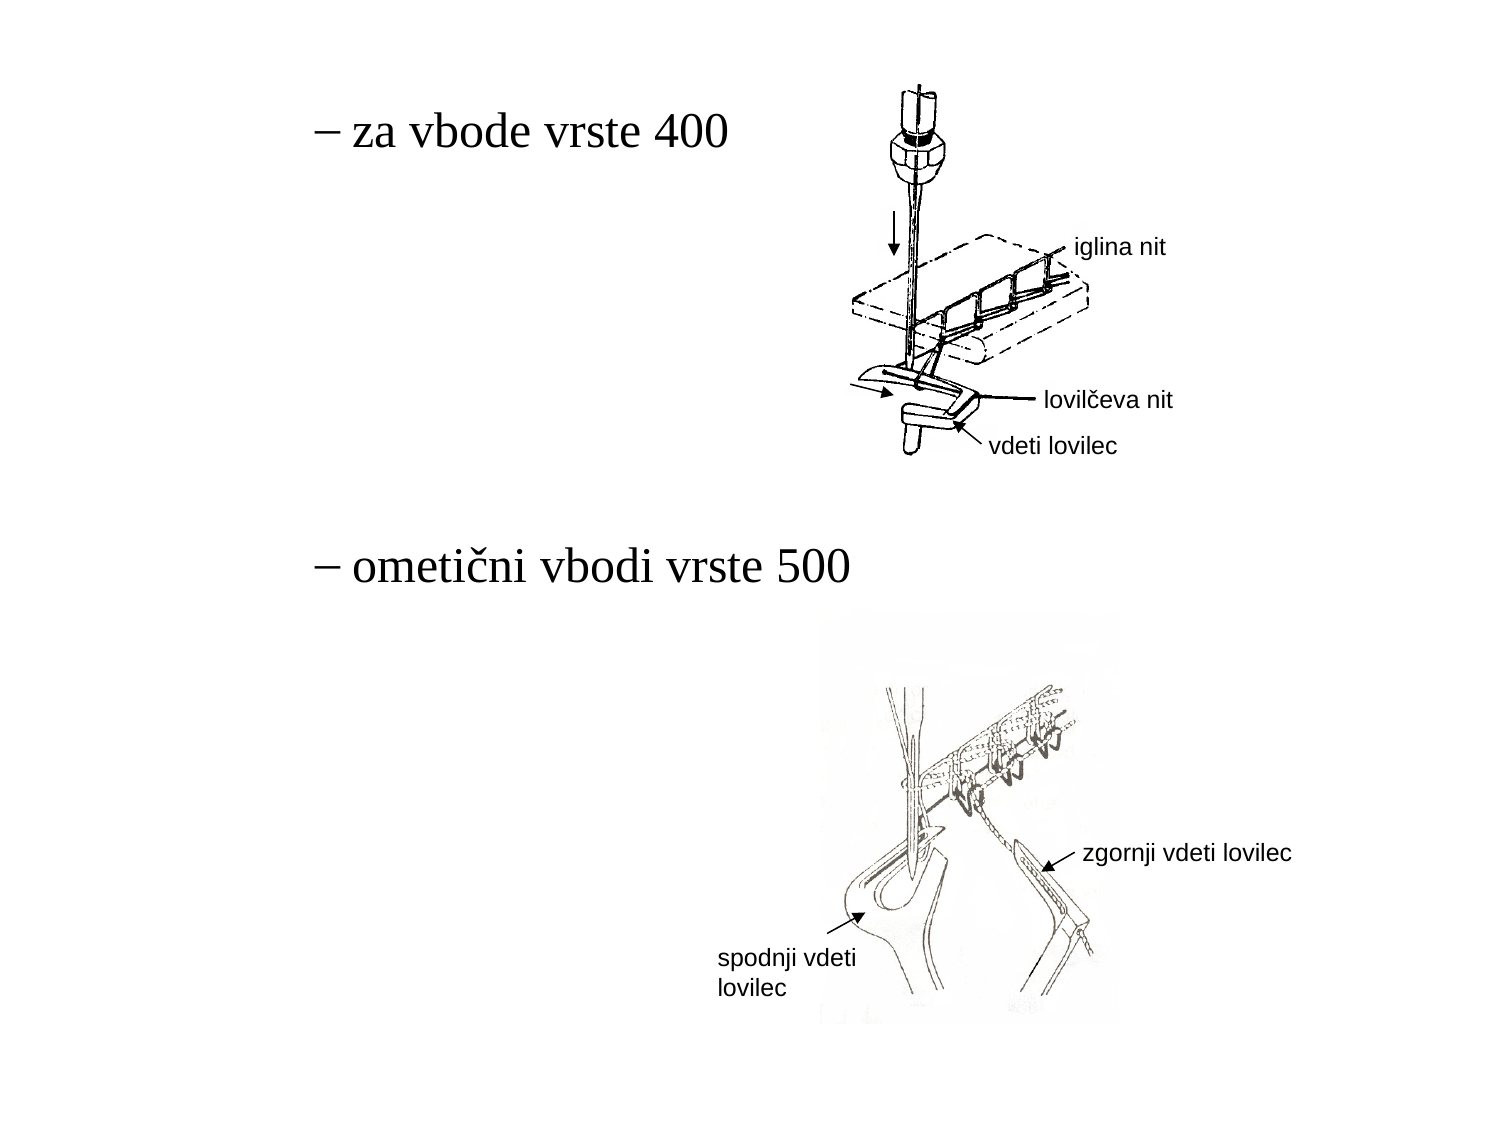

vdeti lovilec
iglina nit
lovilčeva nit
# za vbode vrste 400
ometični vbodi vrste 500
zgornji vdeti lovilec
spodnji vdeti lovilec